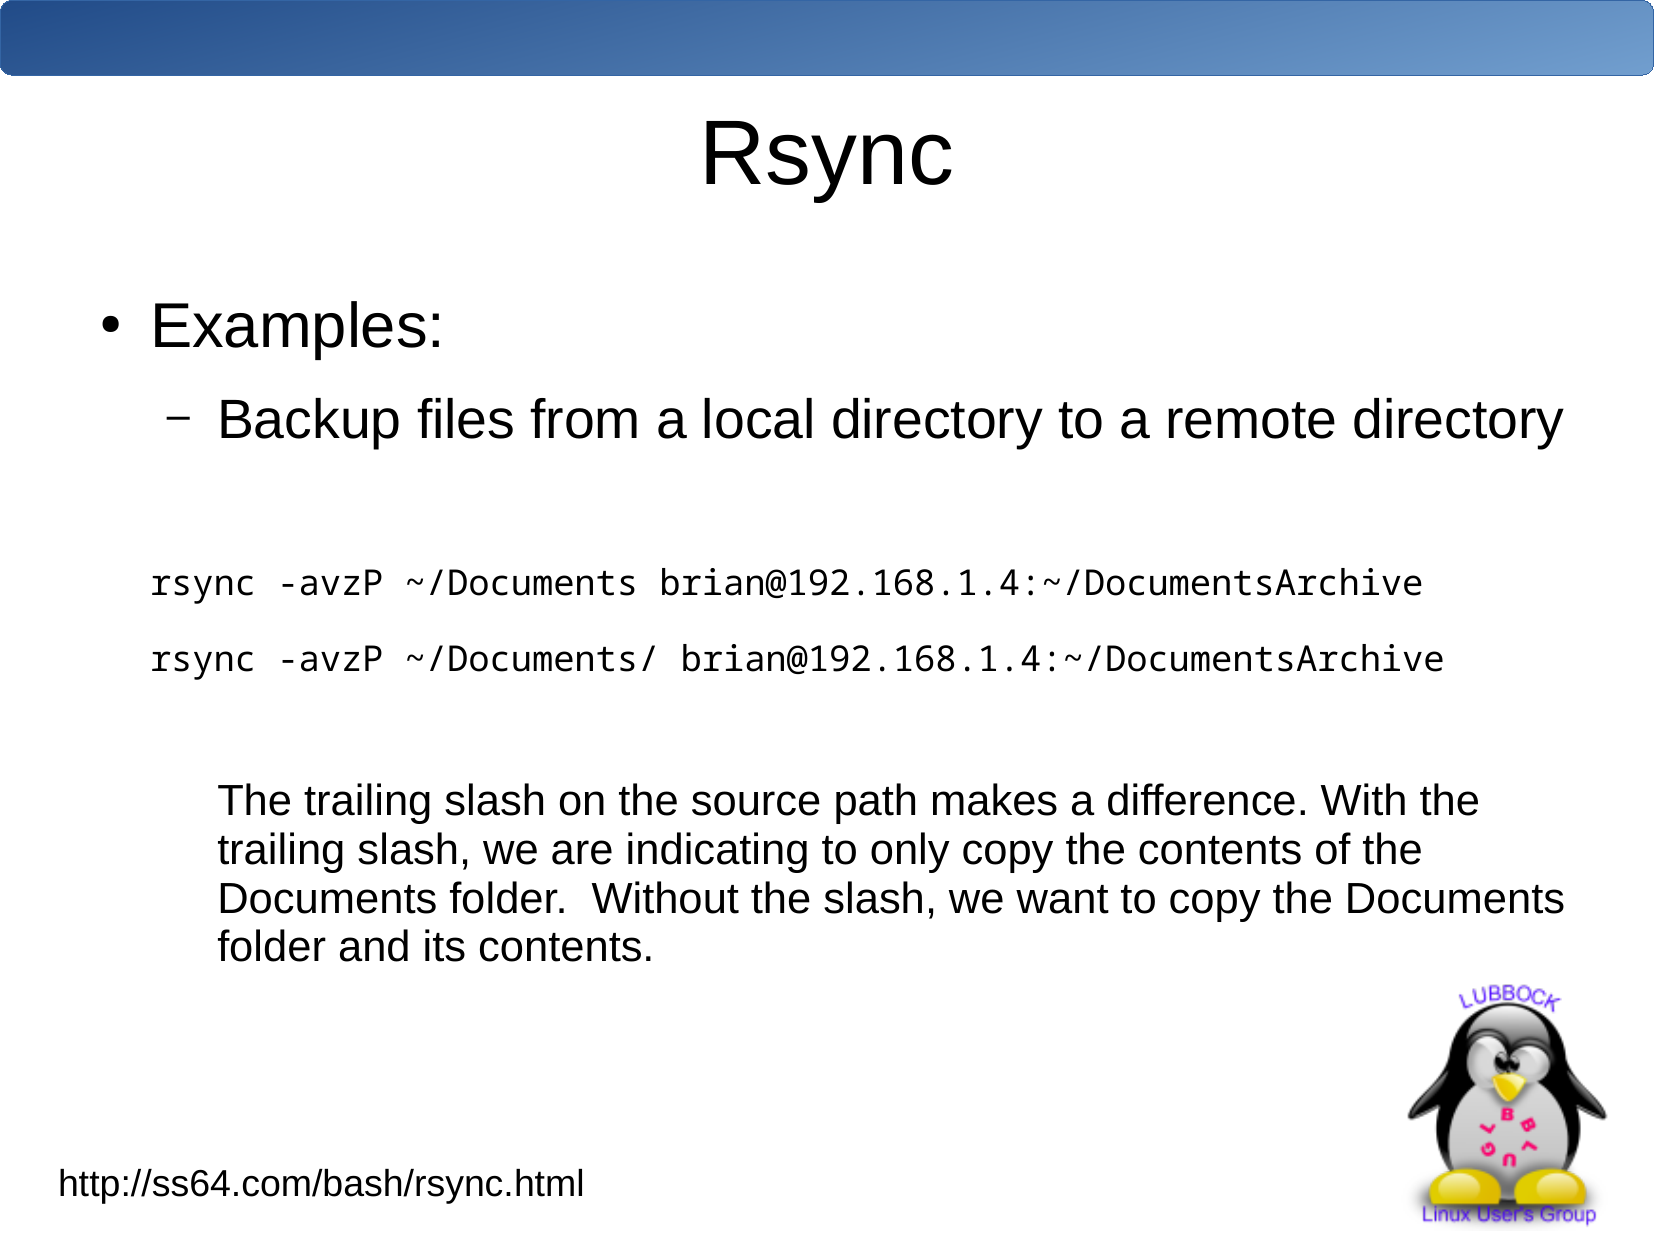

# Rsync
Examples:
Backup files from a local directory to a remote directory
rsync -avzP ~/Documents brian@192.168.1.4:~/DocumentsArchive
rsync -avzP ~/Documents/ brian@192.168.1.4:~/DocumentsArchive
The trailing slash on the source path makes a difference. With the trailing slash, we are indicating to only copy the contents of the Documents folder. Without the slash, we want to copy the Documents folder and its contents.
http://ss64.com/bash/rsync.html